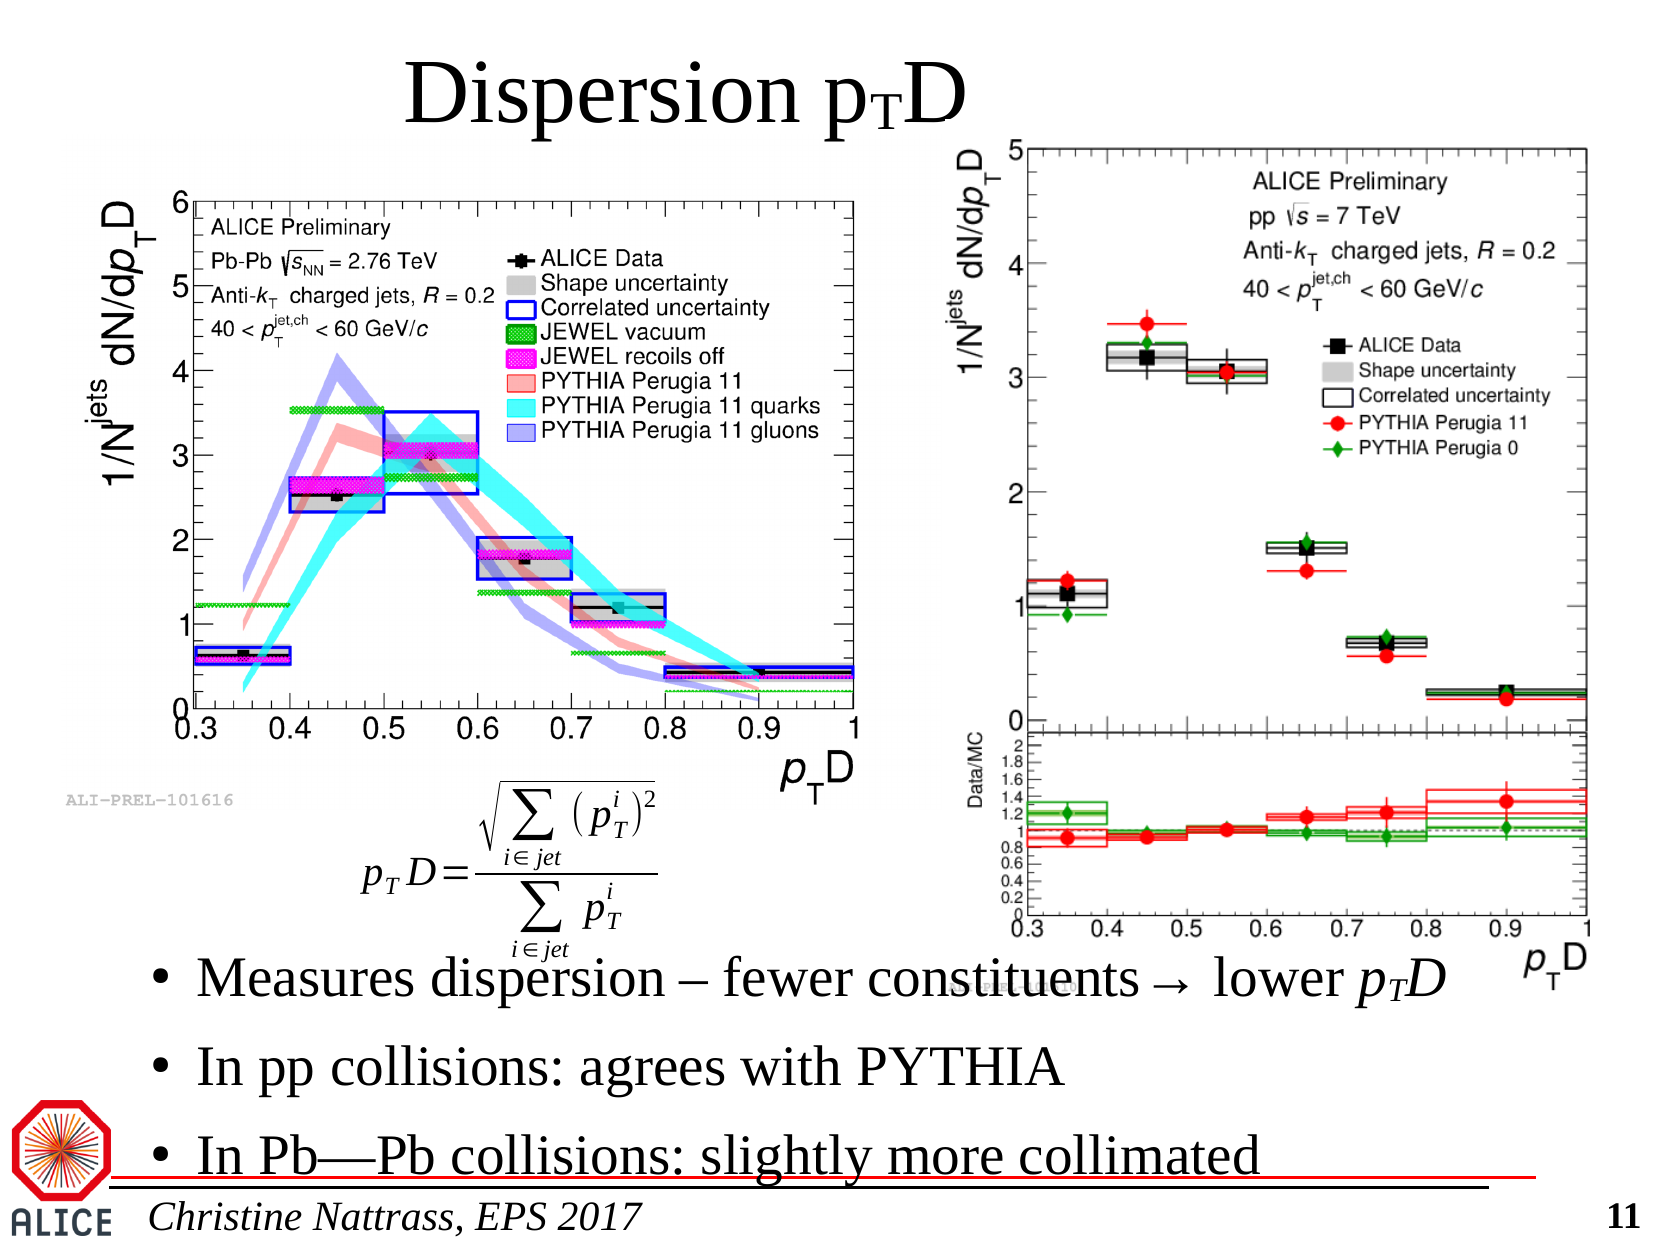

# Dispersion pTD
Measures dispersion – fewer constituents→ lower pTD
In pp collisions: agrees with PYTHIA
In Pb—Pb collisions: slightly more collimated